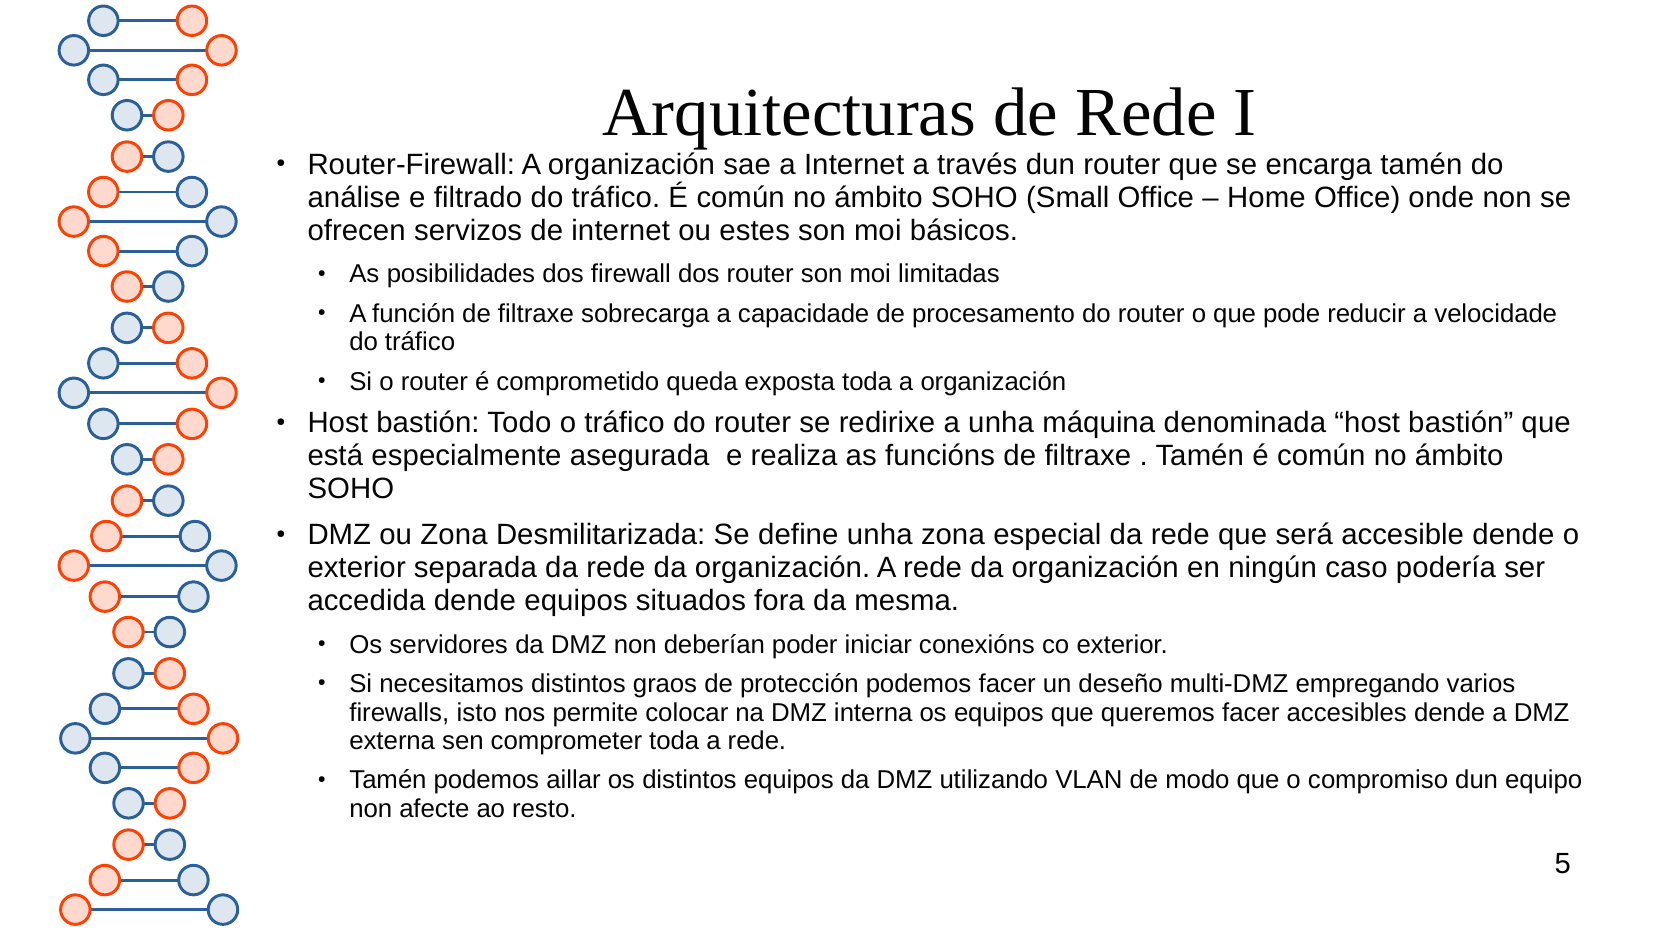

# Arquitecturas de Rede I
Router-Firewall: A organización sae a Internet a través dun router que se encarga tamén do análise e filtrado do tráfico. É común no ámbito SOHO (Small Office – Home Office) onde non se ofrecen servizos de internet ou estes son moi básicos.
As posibilidades dos firewall dos router son moi limitadas
A función de filtraxe sobrecarga a capacidade de procesamento do router o que pode reducir a velocidade do tráfico
Si o router é comprometido queda exposta toda a organización
Host bastión: Todo o tráfico do router se redirixe a unha máquina denominada “host bastión” que está especialmente asegurada e realiza as funcións de filtraxe . Tamén é común no ámbito SOHO
DMZ ou Zona Desmilitarizada: Se define unha zona especial da rede que será accesible dende o exterior separada da rede da organización. A rede da organización en ningún caso podería ser accedida dende equipos situados fora da mesma.
Os servidores da DMZ non deberían poder iniciar conexións co exterior.
Si necesitamos distintos graos de protección podemos facer un deseño multi-DMZ empregando varios firewalls, isto nos permite colocar na DMZ interna os equipos que queremos facer accesibles dende a DMZ externa sen comprometer toda a rede.
Tamén podemos aillar os distintos equipos da DMZ utilizando VLAN de modo que o compromiso dun equipo non afecte ao resto.
5